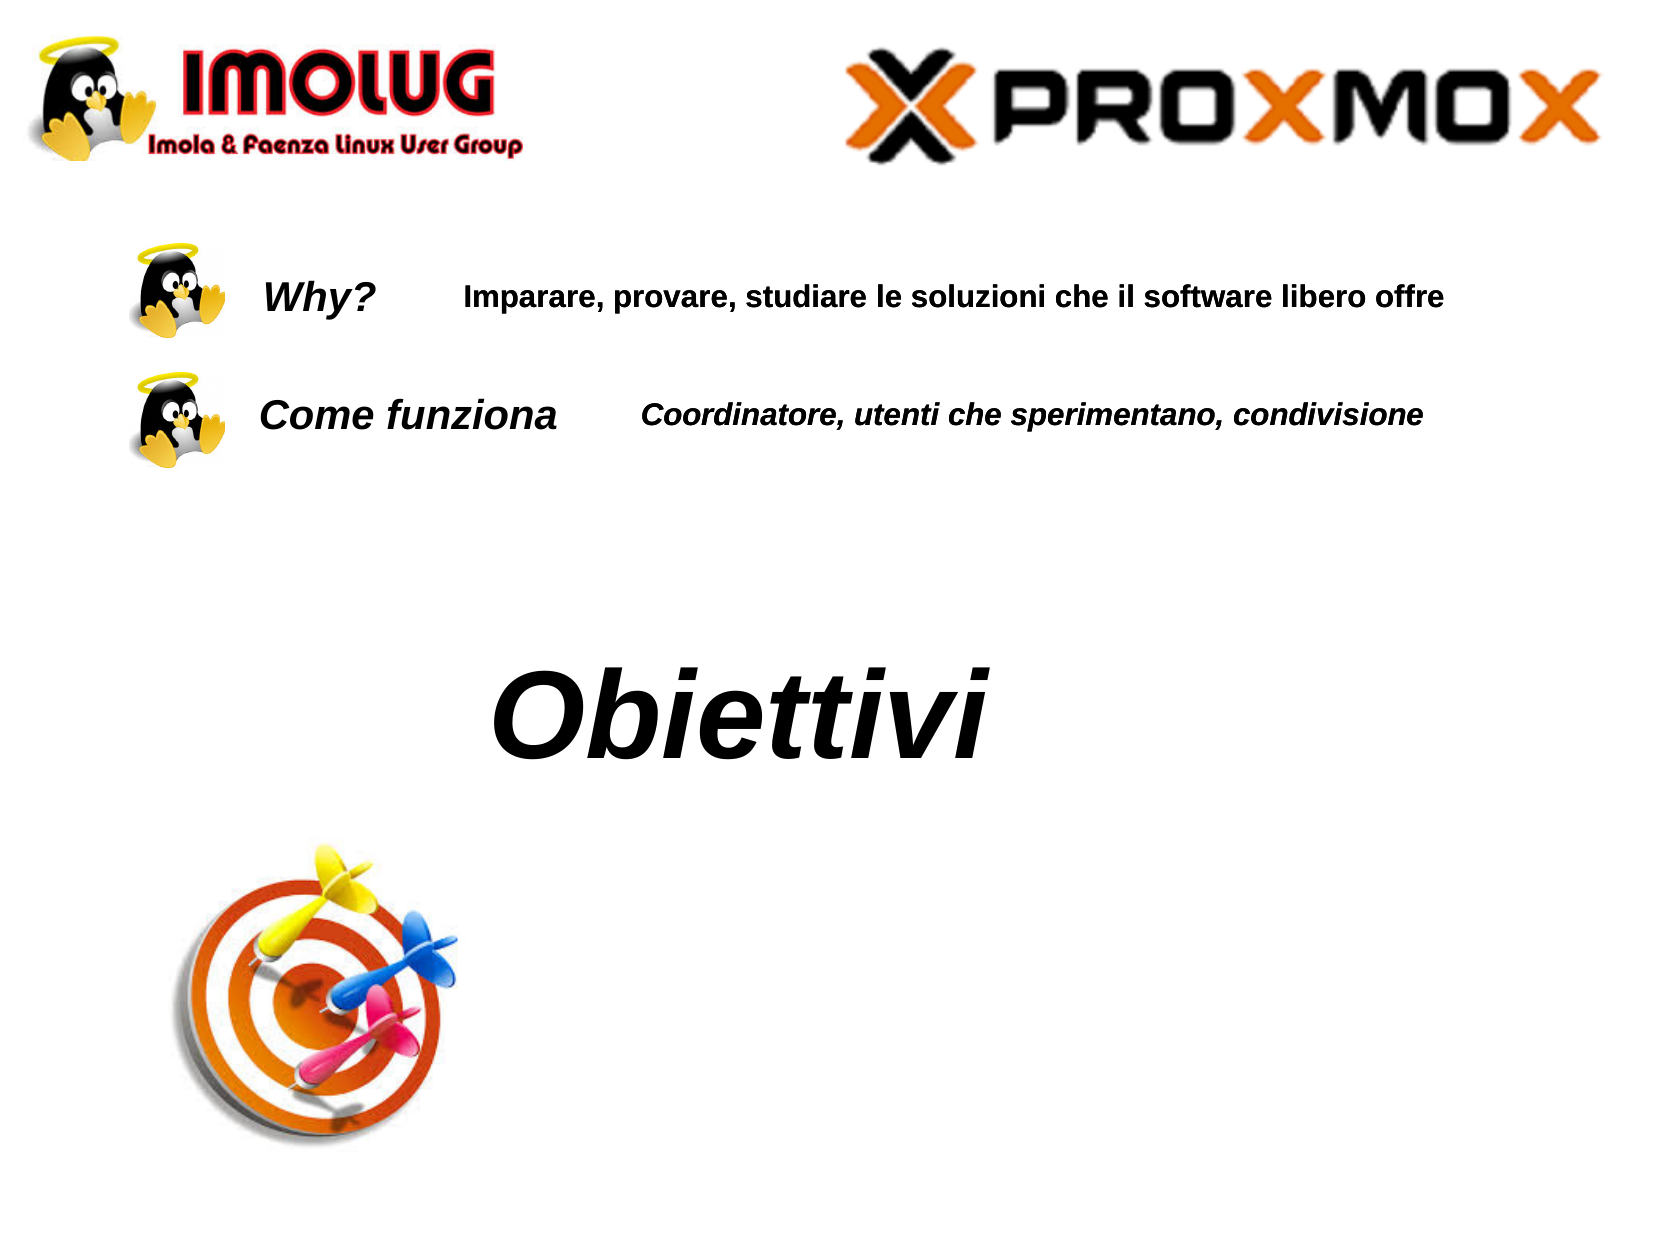

Why?
Imparare, provare, studiare le soluzioni che il software libero offre
Imparare, provare, studiare le soluzioni che il software libero offre
Come funziona
Coordinatore, utenti che sperimentano, condivisione
Coordinatore, utenti che sperimentano, condivisione
Obiettivi